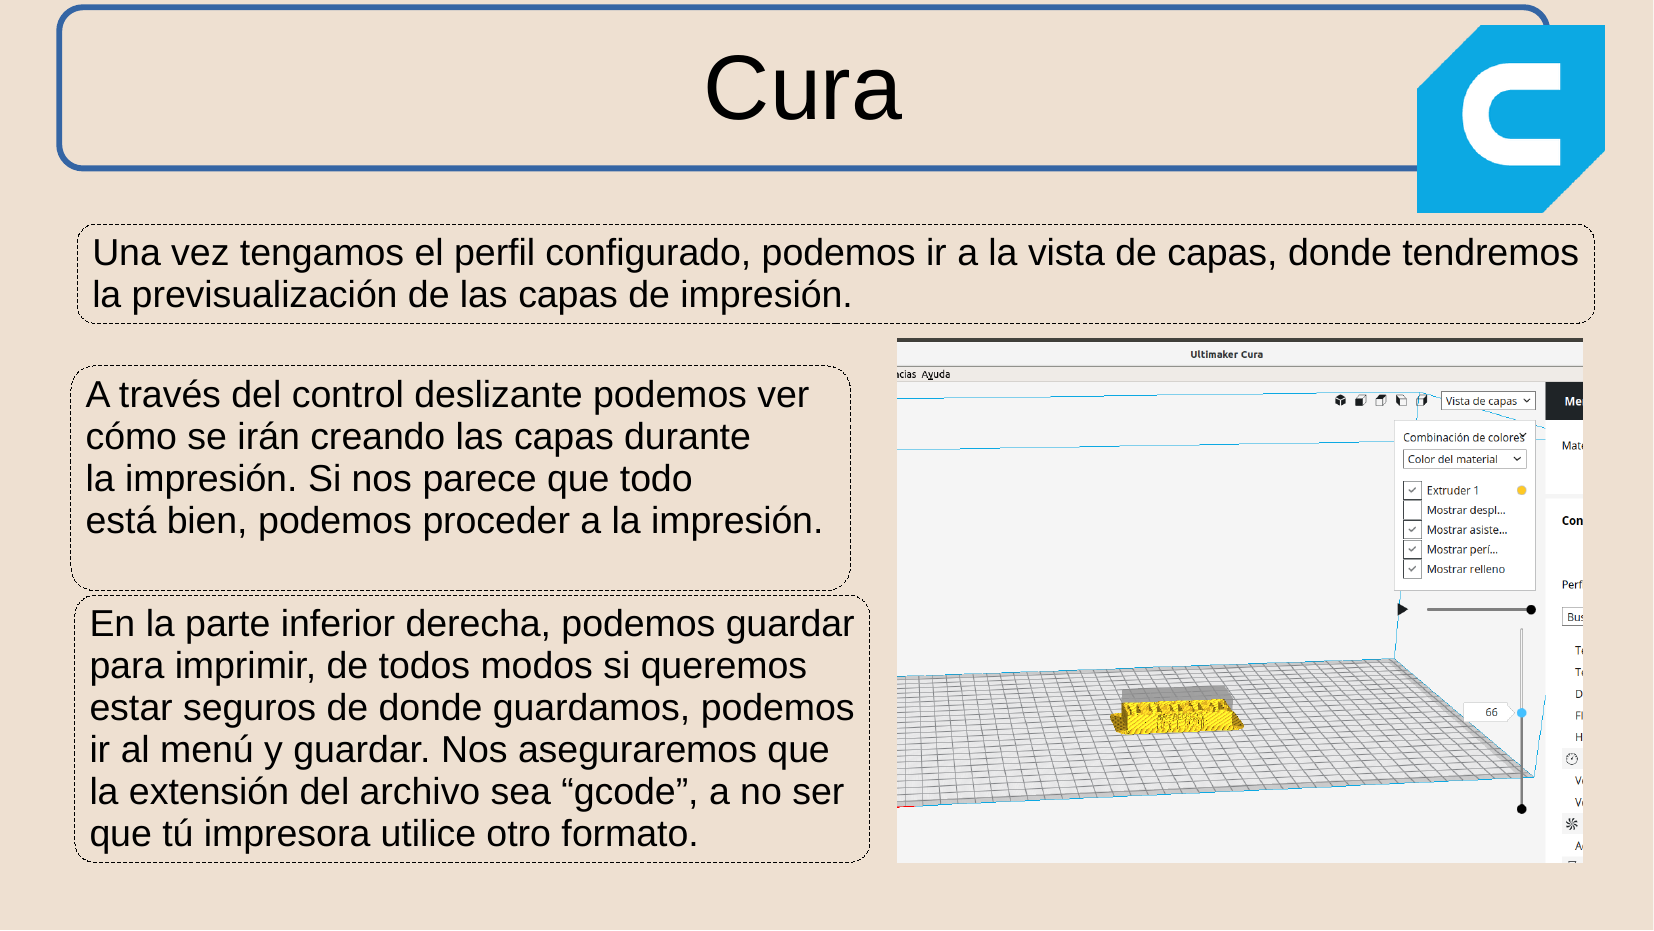

# Cura
Una vez tengamos el perfil configurado, podemos ir a la vista de capas, donde tendremos
la previsualización de las capas de impresión.
A través del control deslizante podemos ver
cómo se irán creando las capas durante
la impresión. Si nos parece que todo
está bien, podemos proceder a la impresión.
En la parte inferior derecha, podemos guardar
para imprimir, de todos modos si queremos
estar seguros de donde guardamos, podemos
ir al menú y guardar. Nos aseguraremos que
la extensión del archivo sea “gcode”, a no ser
que tú impresora utilice otro formato.